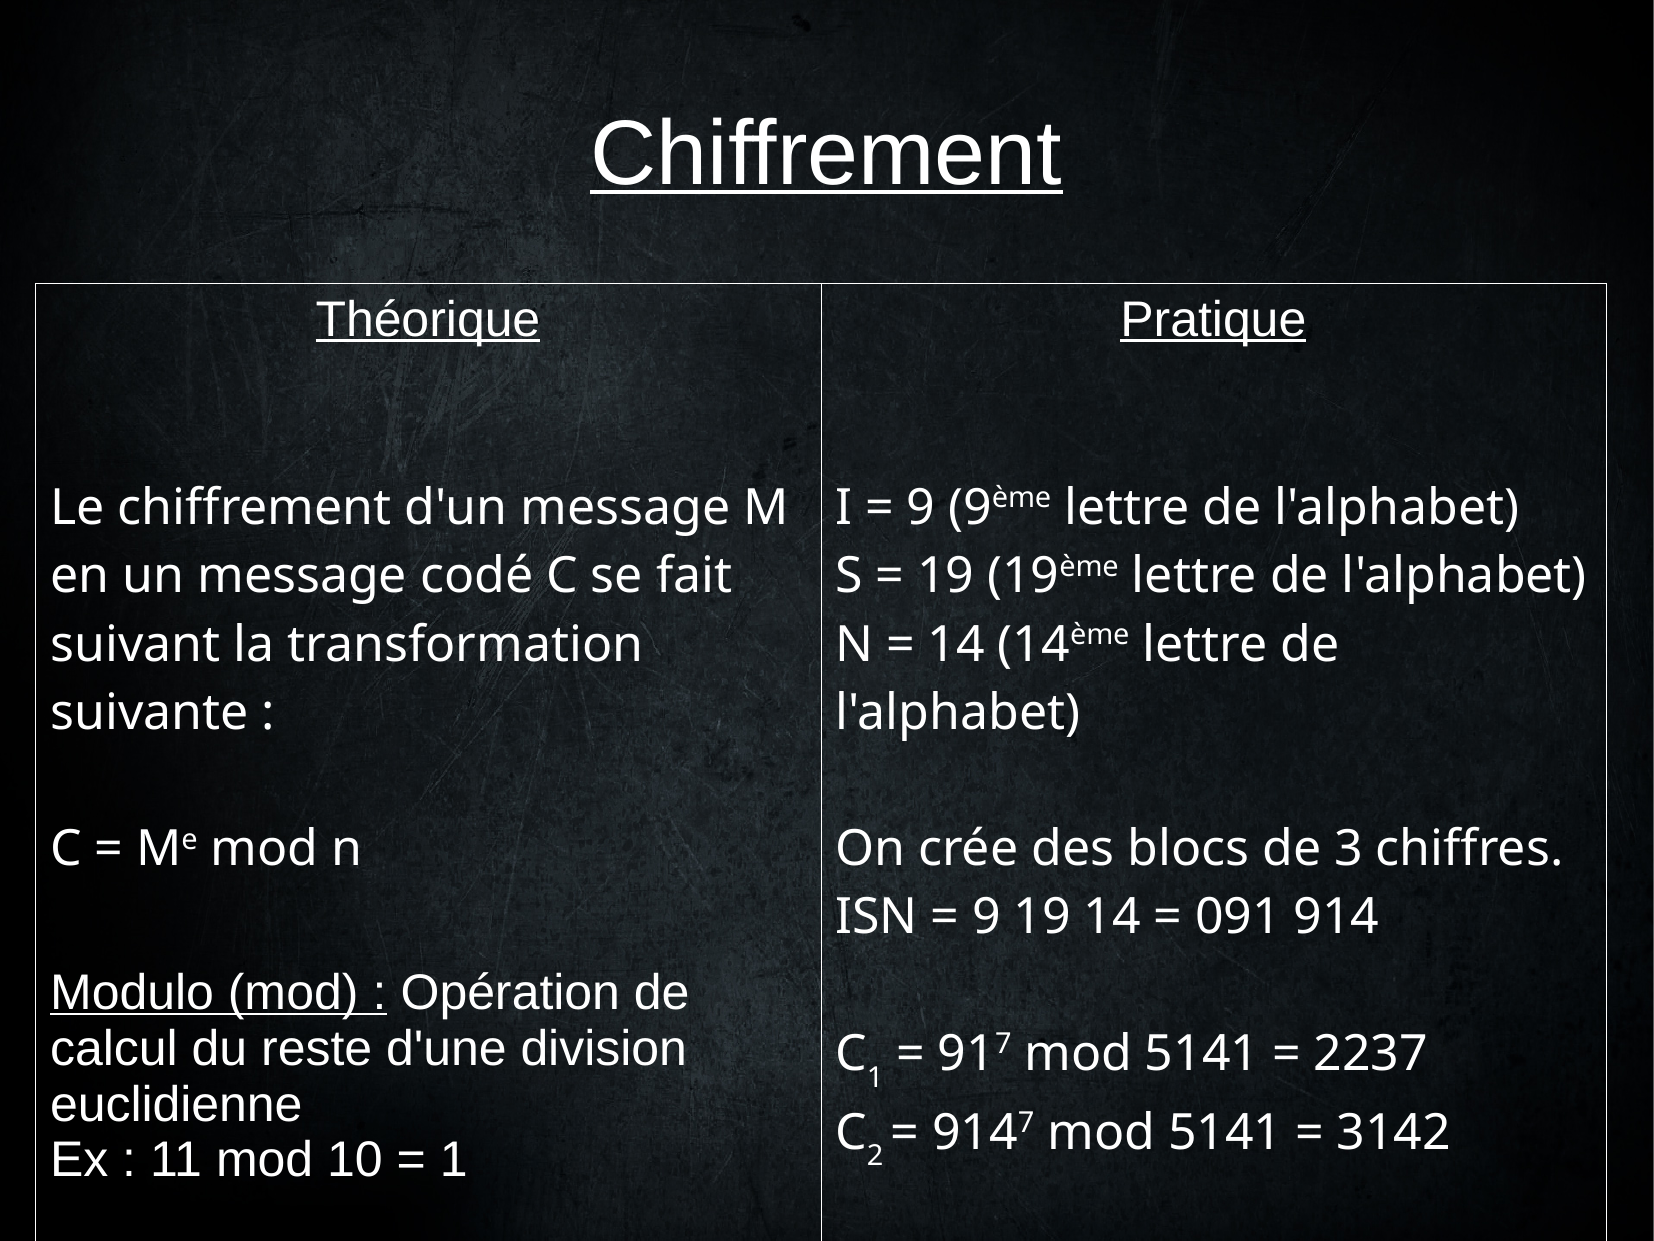

# Chiffrement
| Théorique Le chiffrement d'un message M en un message codé C se fait suivant la transformation suivante : C = Me mod n Modulo (mod) : Opération de calcul du reste d'une division euclidienne Ex : 11 mod 10 = 1 | Pratique I = 9 (9ème lettre de l'alphabet) S = 19 (19ème lettre de l'alphabet) N = 14 (14ème lettre de l'alphabet) On crée des blocs de 3 chiffres. ISN = 9 19 14 = 091 914 C1 = 917 mod 5141 = 2237 C2 = 9147 mod 5141 = 3142 Donc le message codé est : C = 2237 3142 |
| --- | --- |